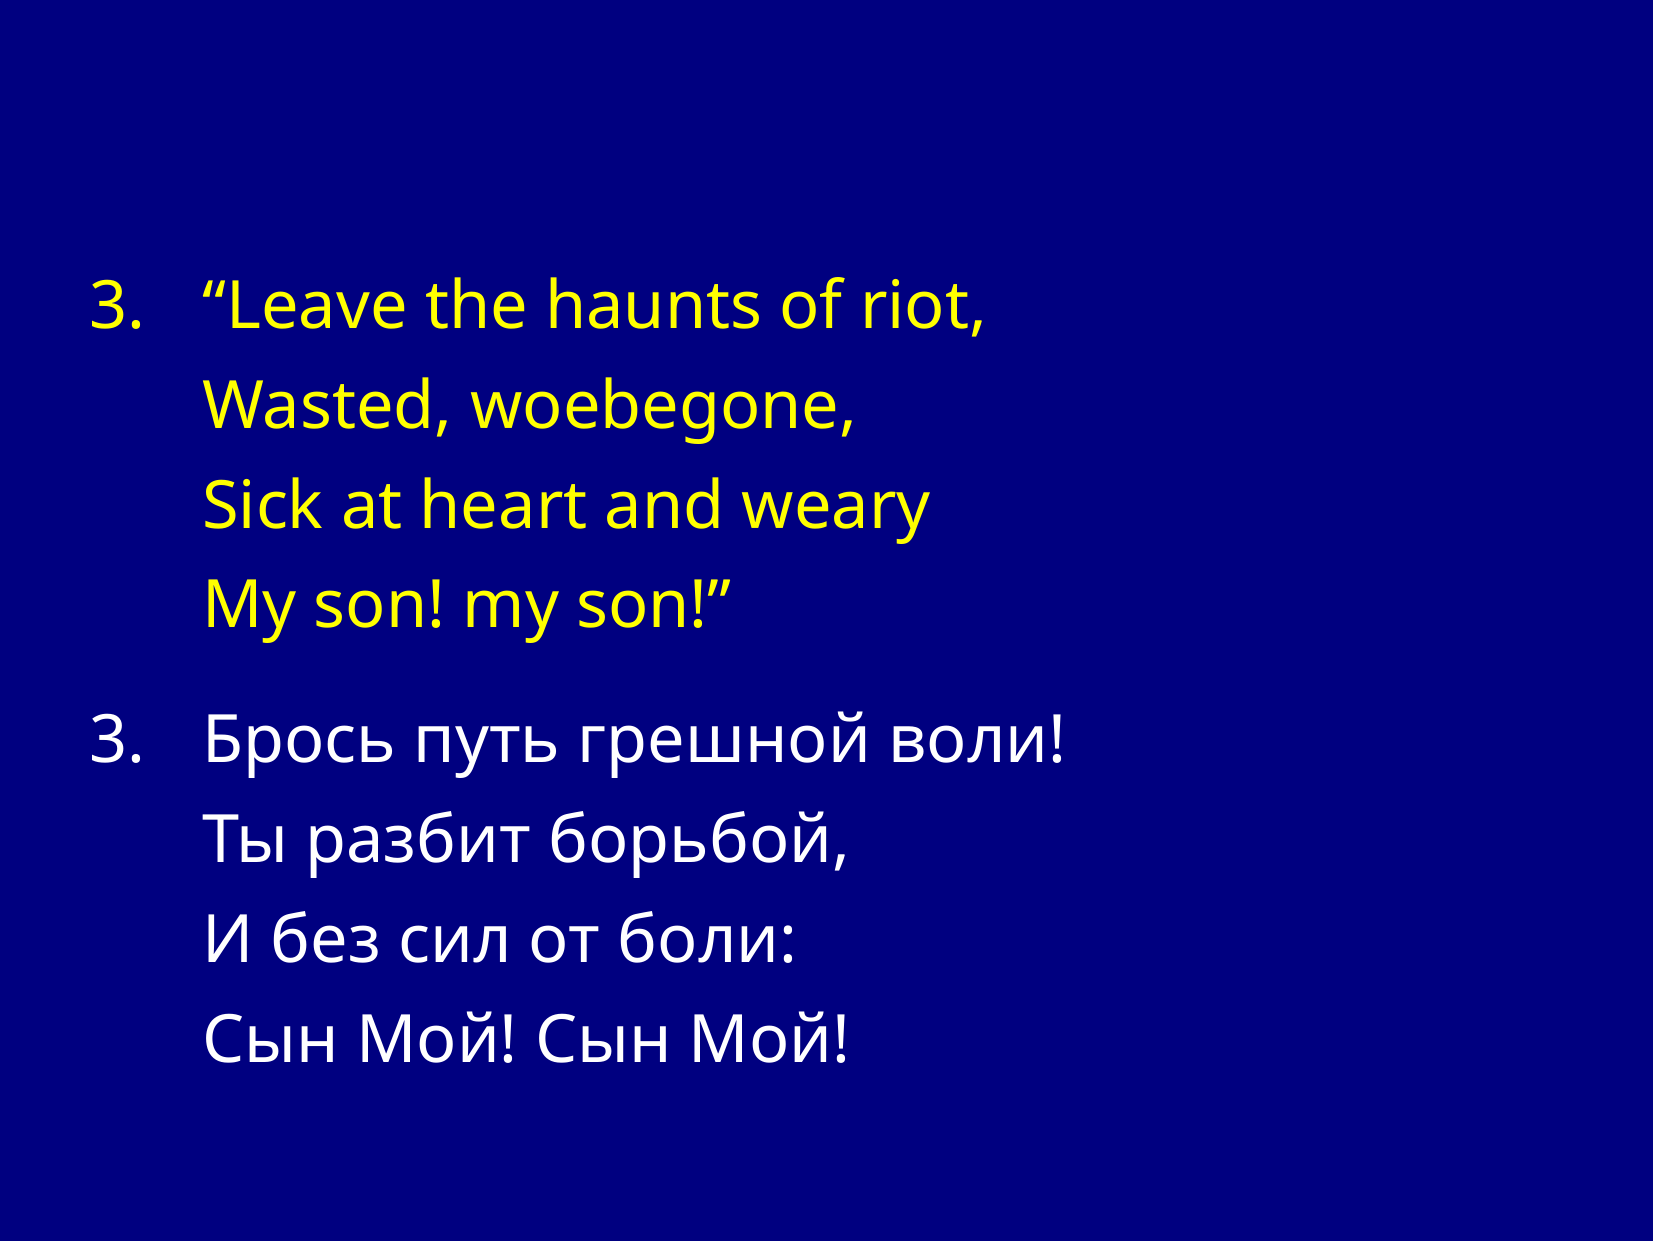

3.	“Leave the haunts of riot,
	Wasted, woebegone,
	Sick at heart and weary
	My son! my son!”
3.	Брось путь грешной воли!
	Ты разбит борьбой,
	И без сил от боли:
	Сын Мой! Сын Мой!